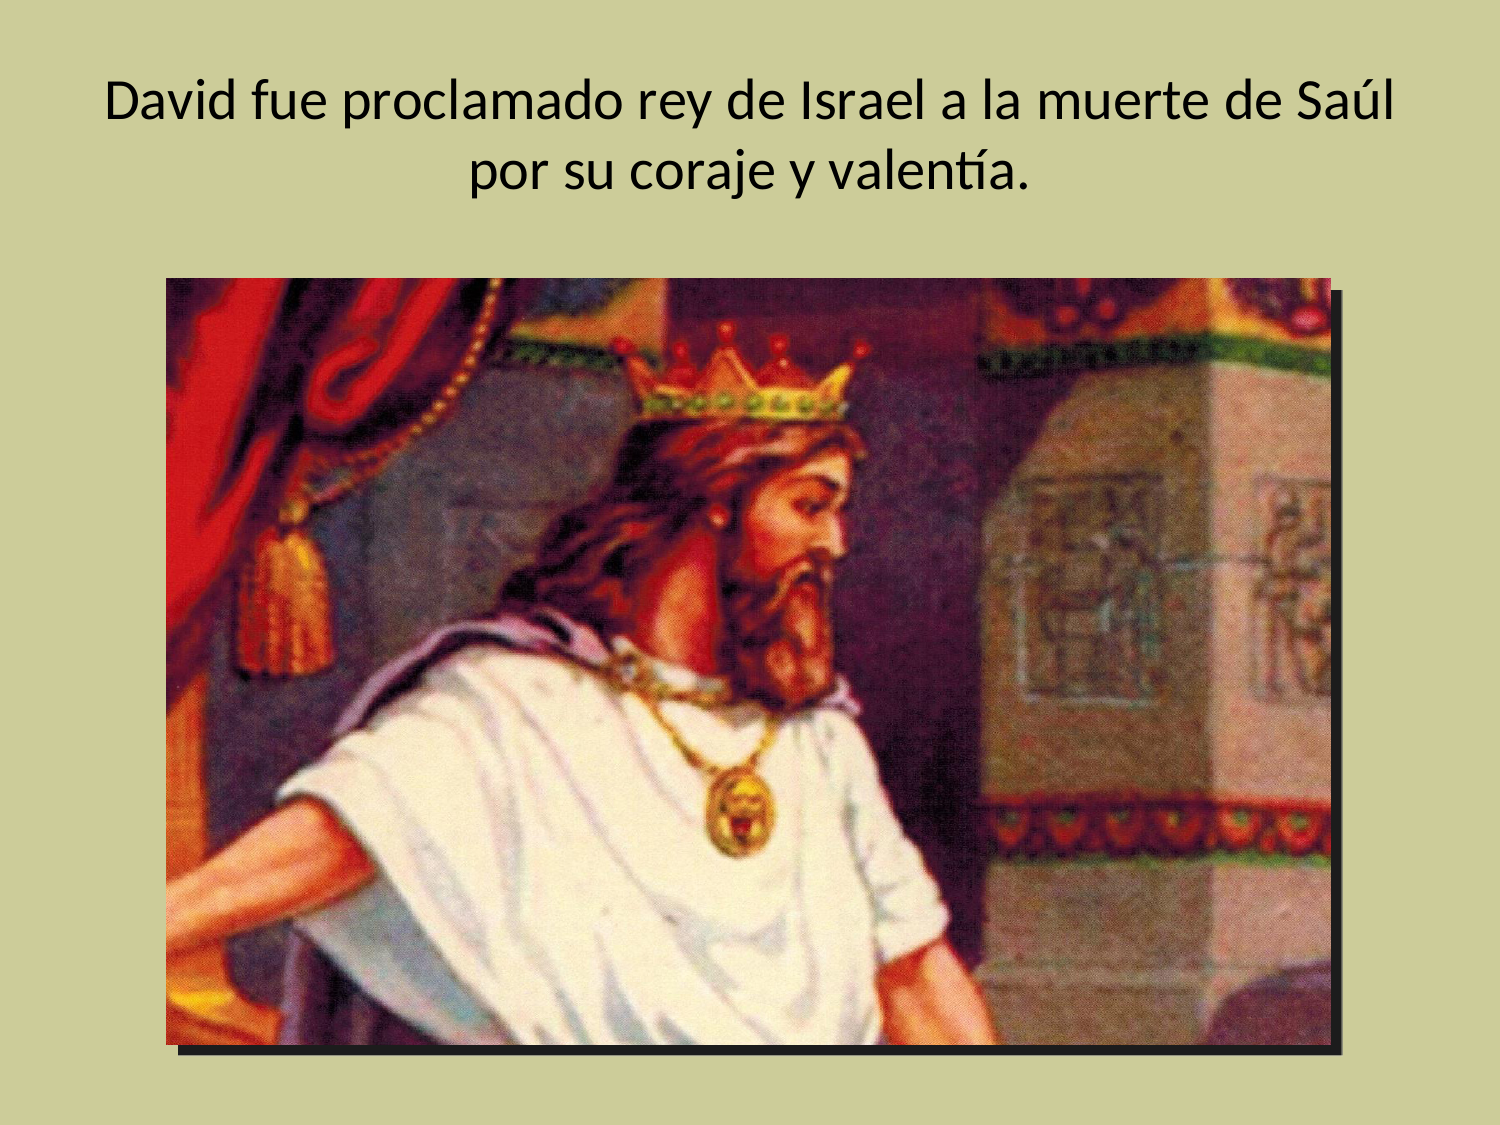

# David fue proclamado rey de Israel a la muerte de Saúl por su coraje y valentía.